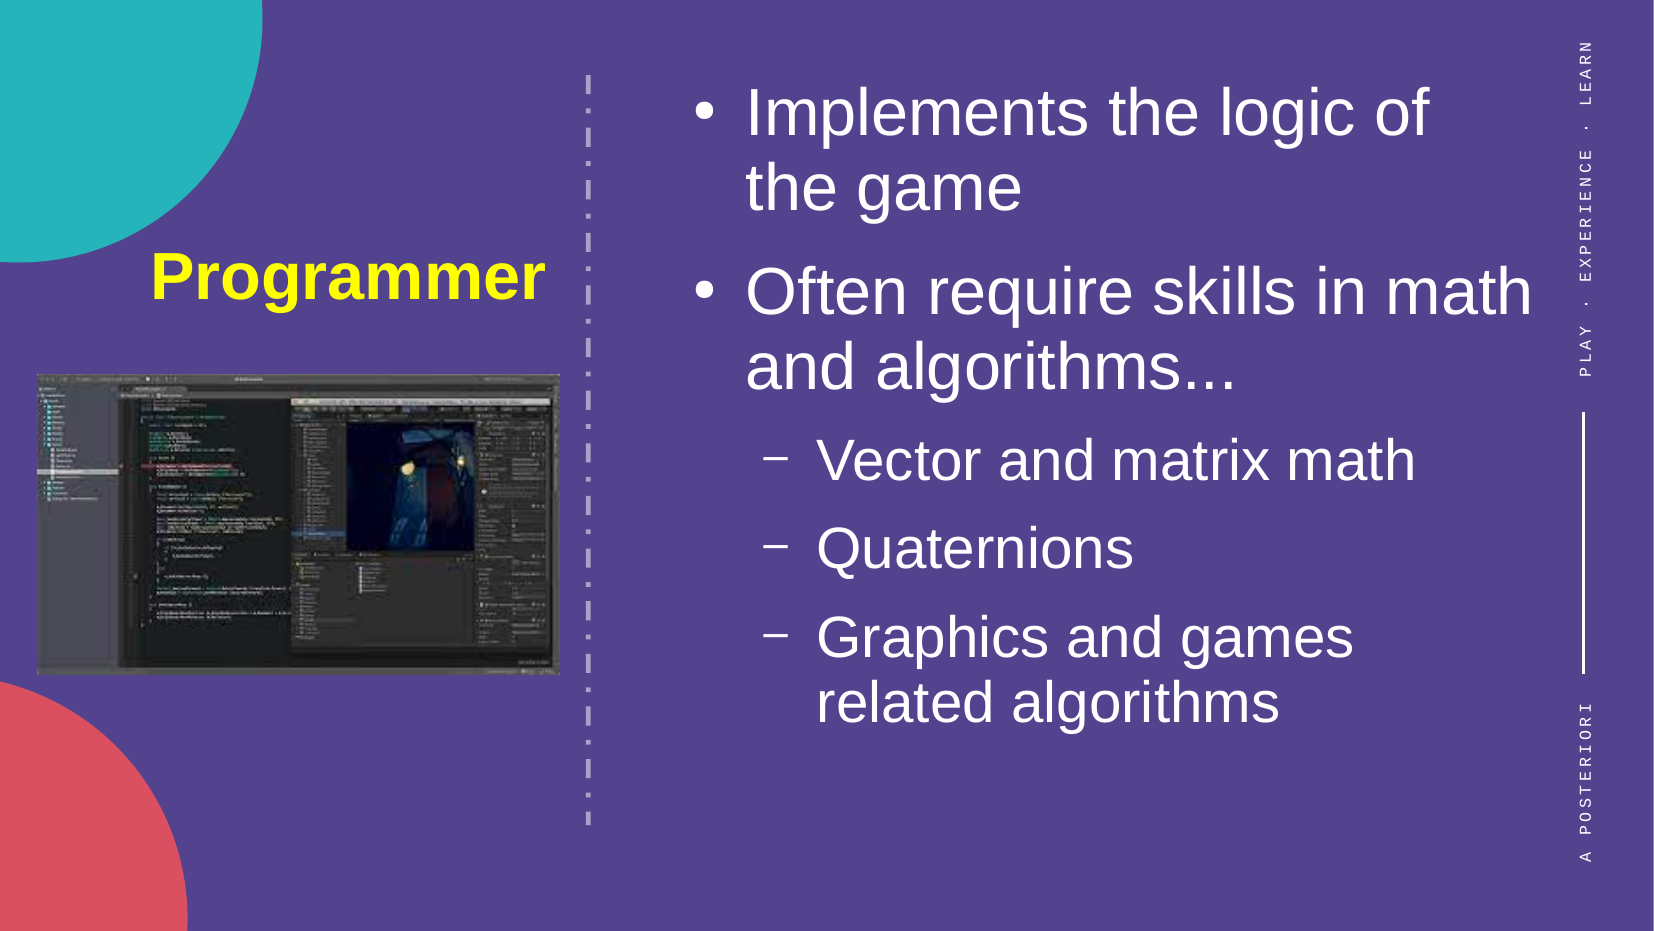

Implements the logic of the game
Often require skills in math and algorithms...
Vector and matrix math
Quaternions
Graphics and games related algorithms
# Programmer